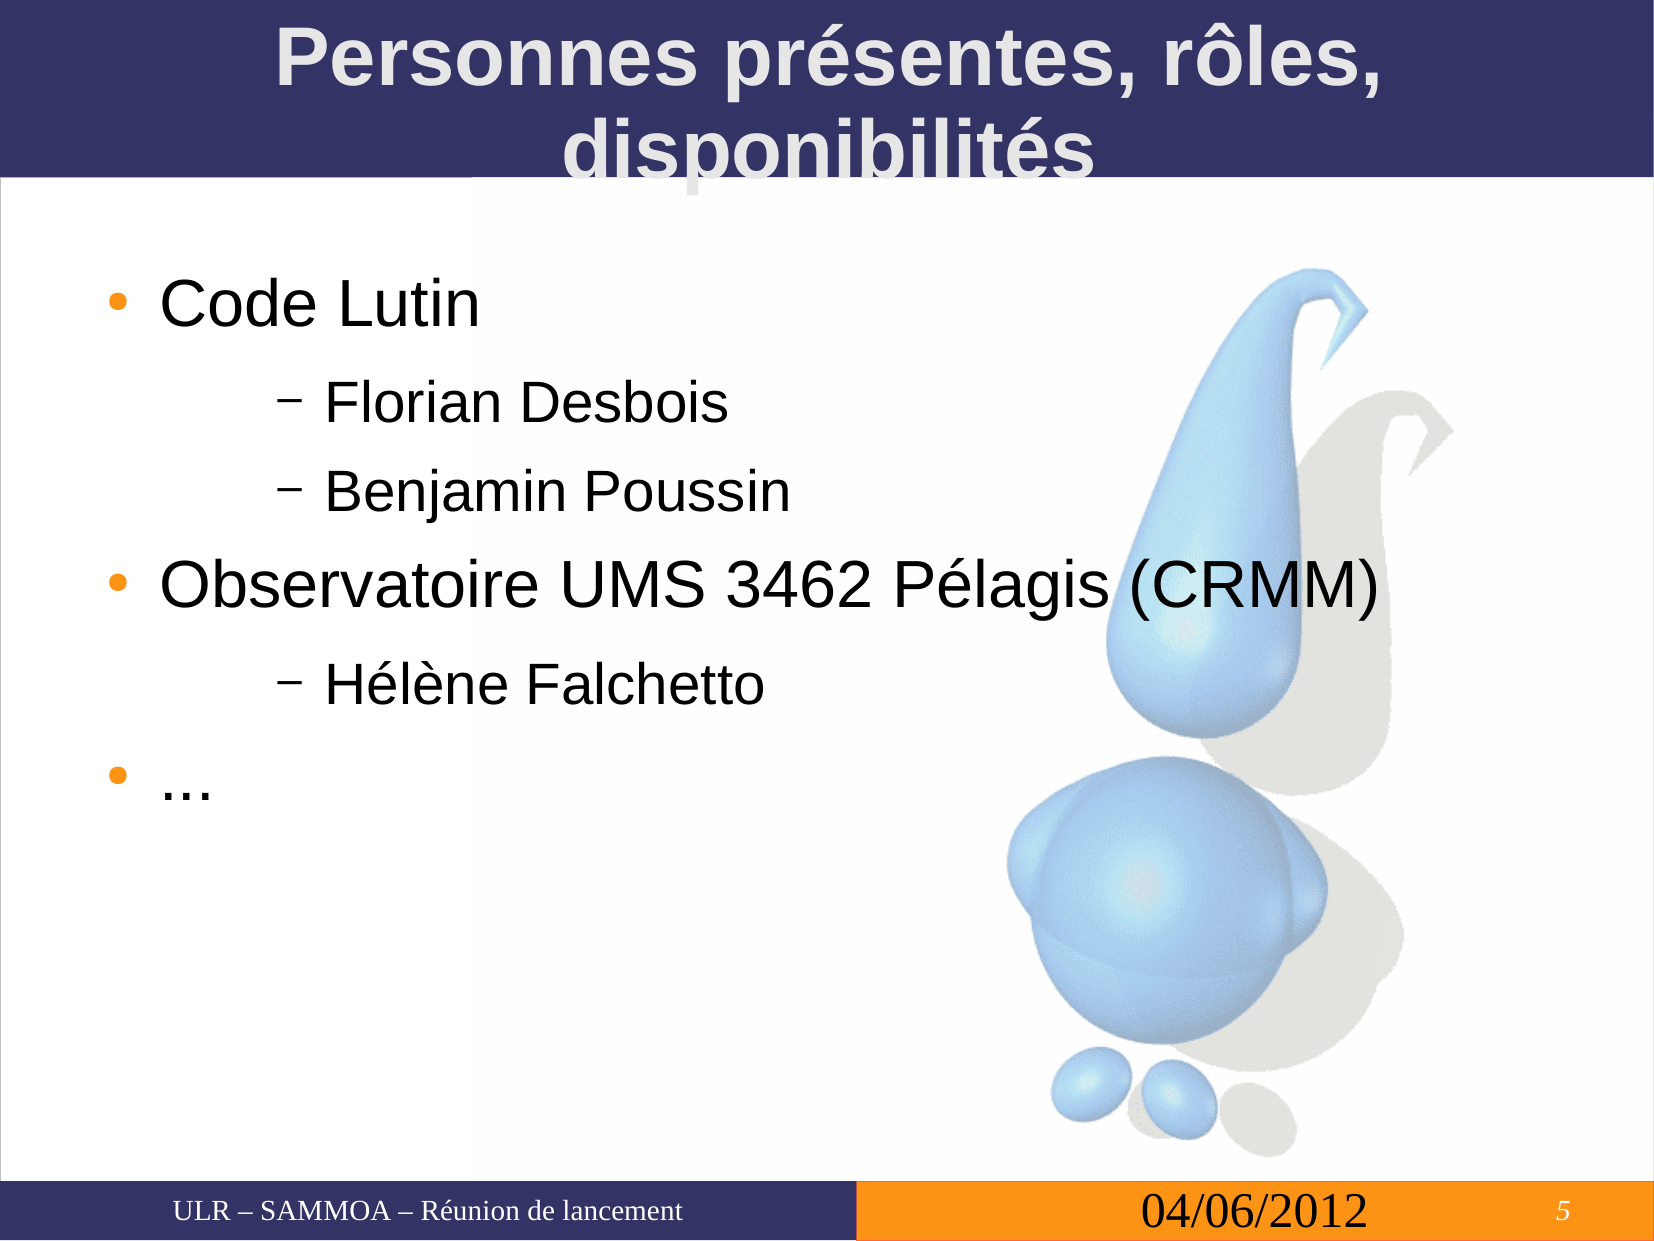

# Personnes présentes, rôles, disponibilités
Code Lutin
Florian Desbois
Benjamin Poussin
Observatoire UMS 3462 Pélagis (CRMM)
Hélène Falchetto
...
5